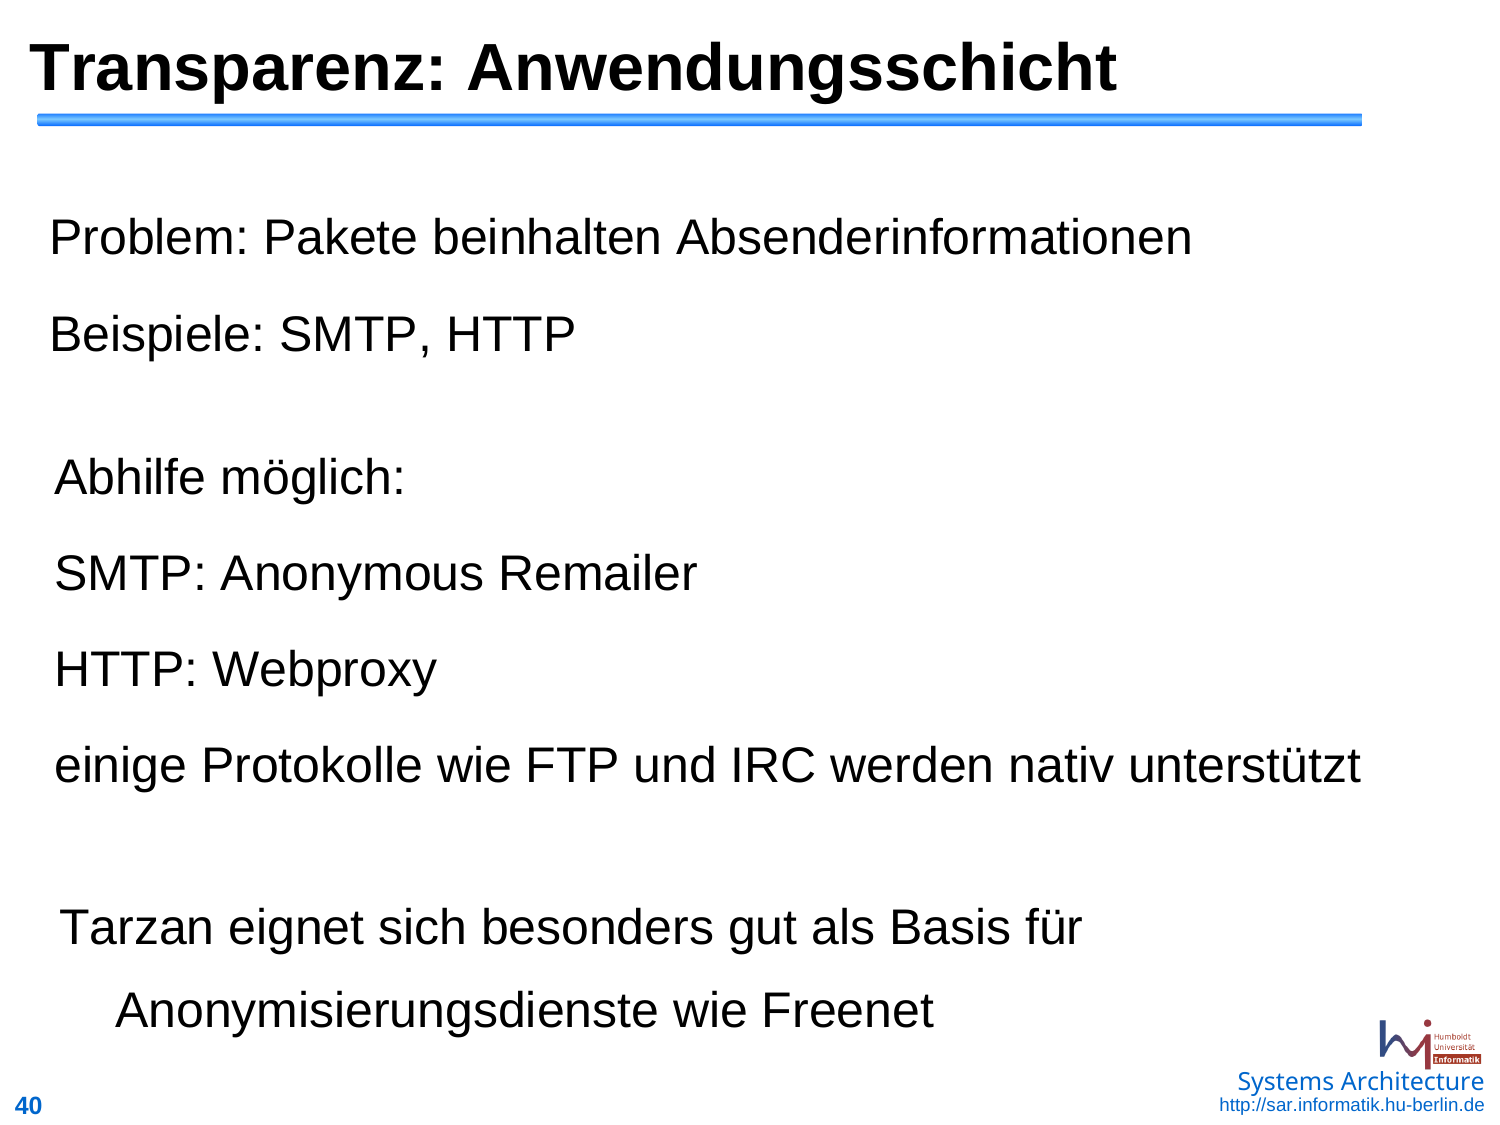

# Transparenz: Anwendungsschicht
Problem: Pakete beinhalten Absenderinformationen
Beispiele: SMTP, HTTP
Abhilfe möglich:
SMTP: Anonymous Remailer
HTTP: Webproxy
einige Protokolle wie FTP und IRC werden nativ unterstützt
Tarzan eignet sich besonders gut als Basis für Anonymisierungsdienste wie Freenet